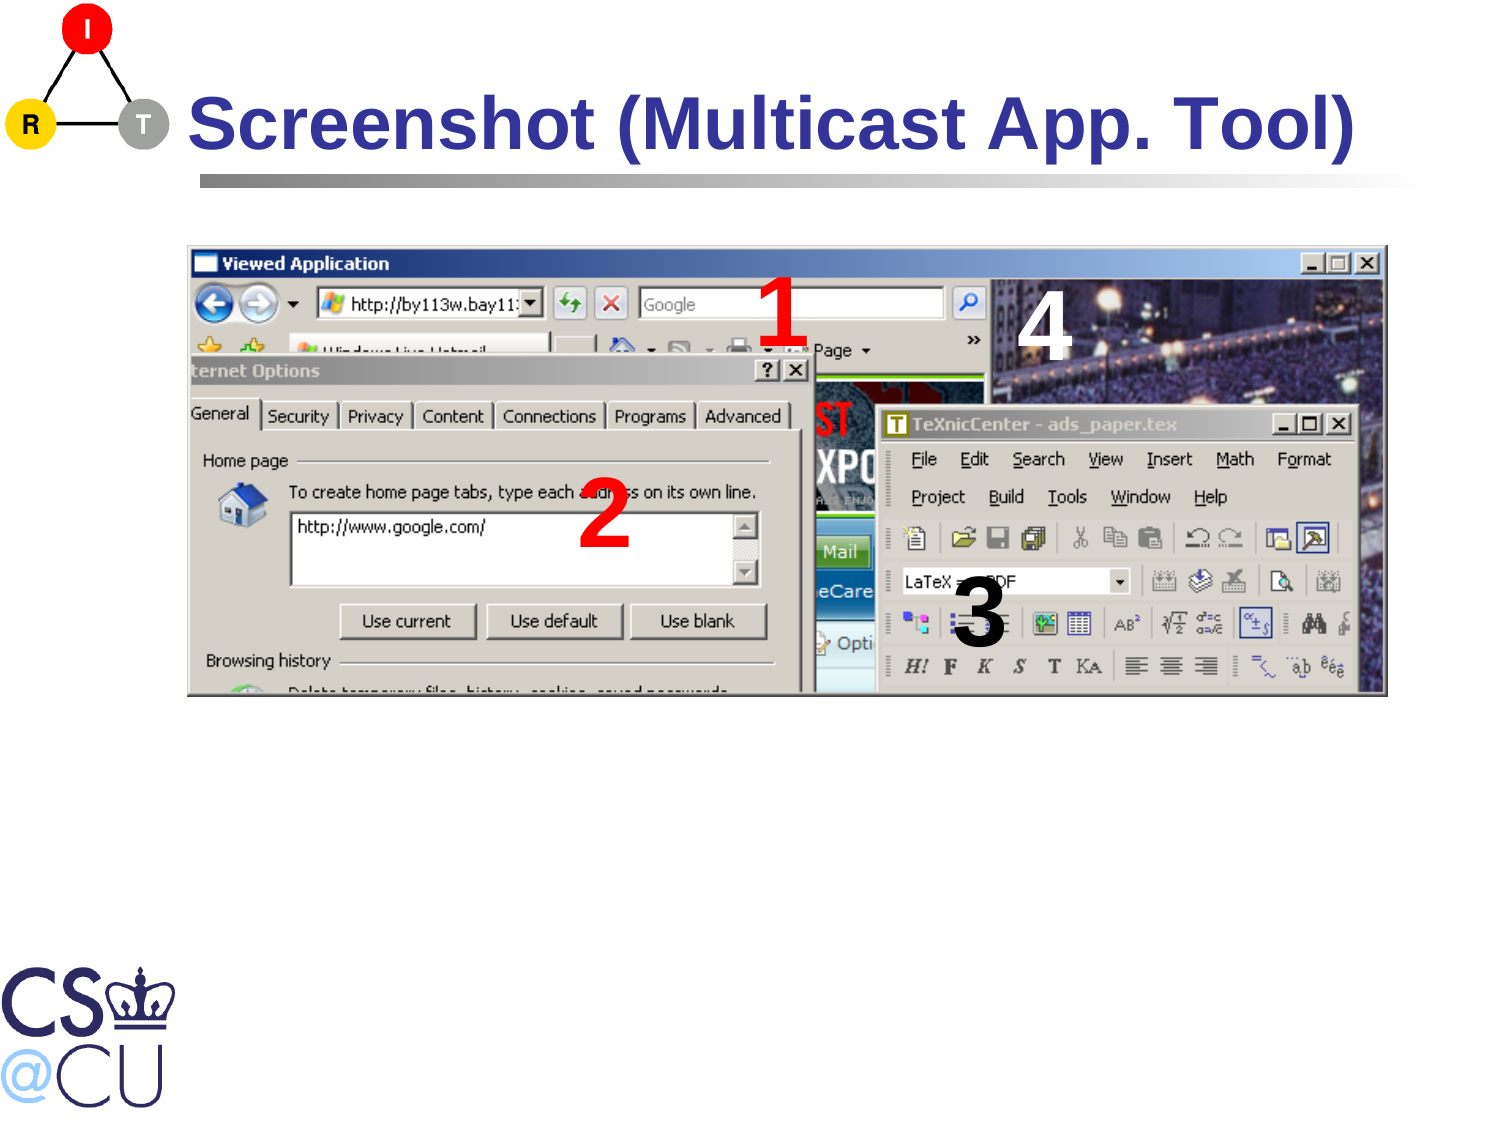

# Screenshot (Multicast App. Tool)
1
4
2
3
4